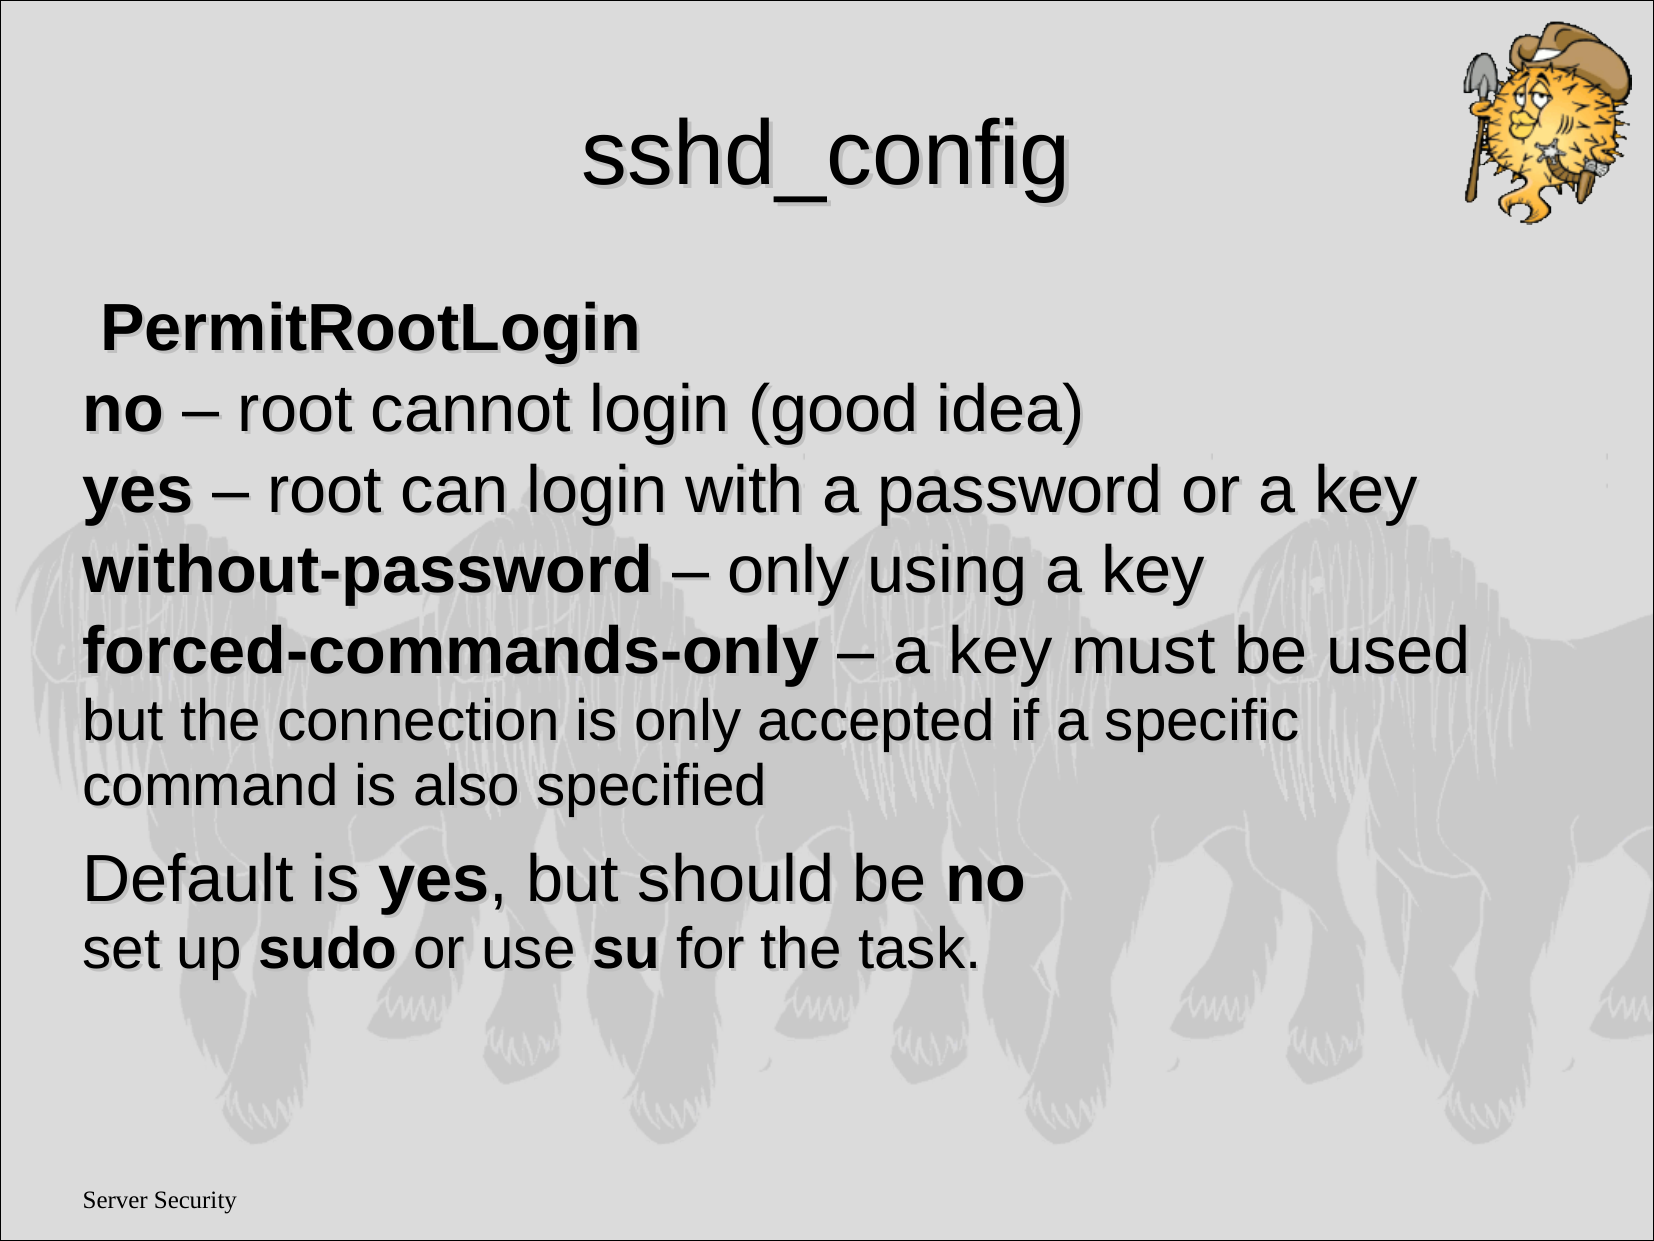

# sshd_config
PermitRootLogin
no – root cannot login (good idea)
yes – root can login with a password or a key
without-password – only using a key
forced-commands-only – a key must be used
but the connection is only accepted if a specific command is also specified
Default is yes, but should be no
set up sudo or use su for the task.